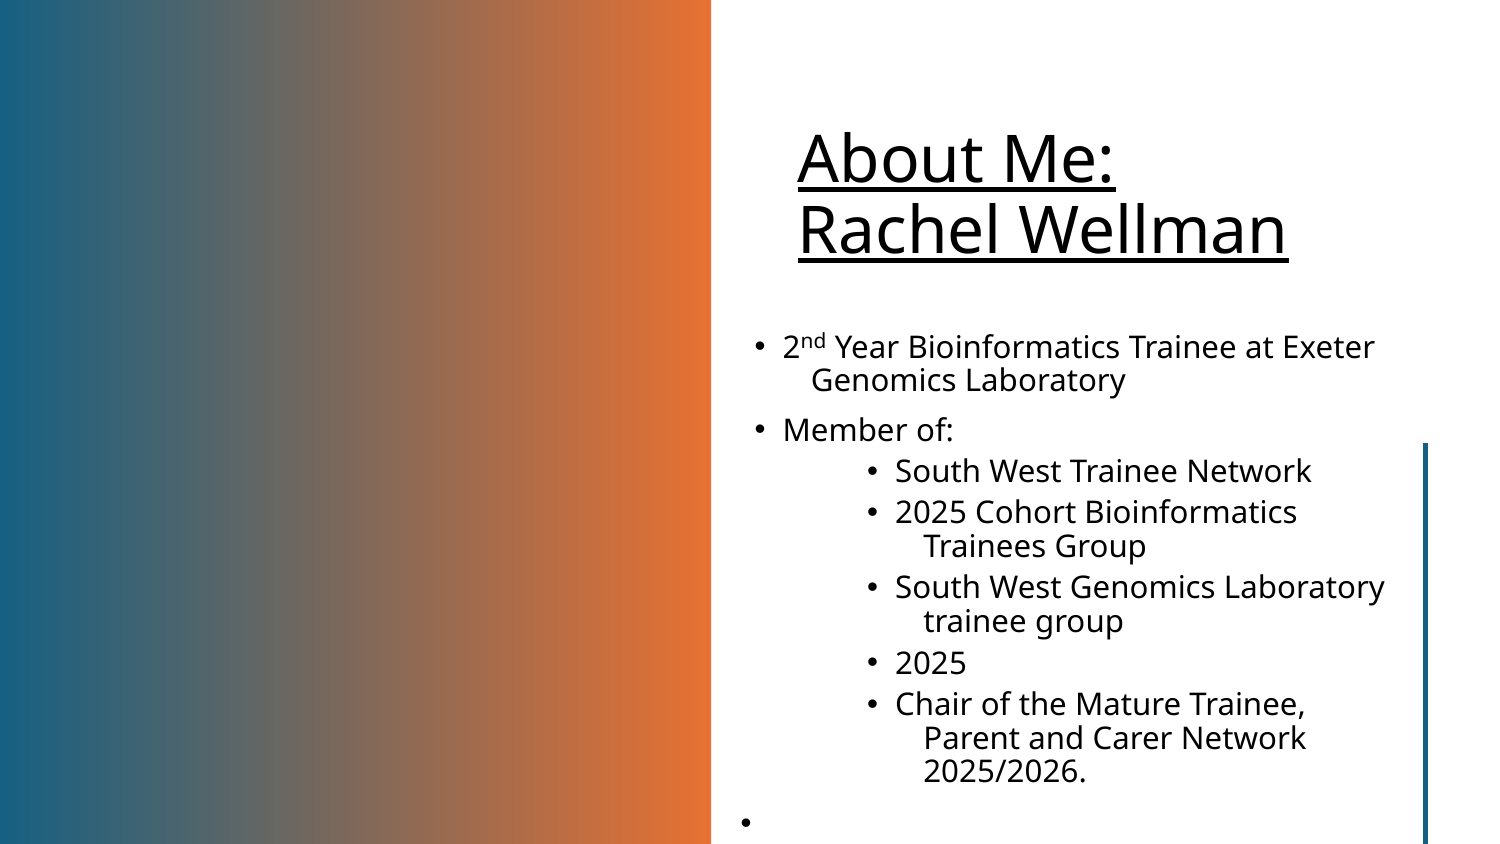

# About Me: Rachel Wellman
2nd Year Bioinformatics Trainee at Exeter Genomics Laboratory
Member of:
South West Trainee Network
2025 Cohort Bioinformatics Trainees Group
South West Genomics Laboratory trainee group
2025
Chair of the Mature Trainee, Parent and Carer Network 2025/2026.